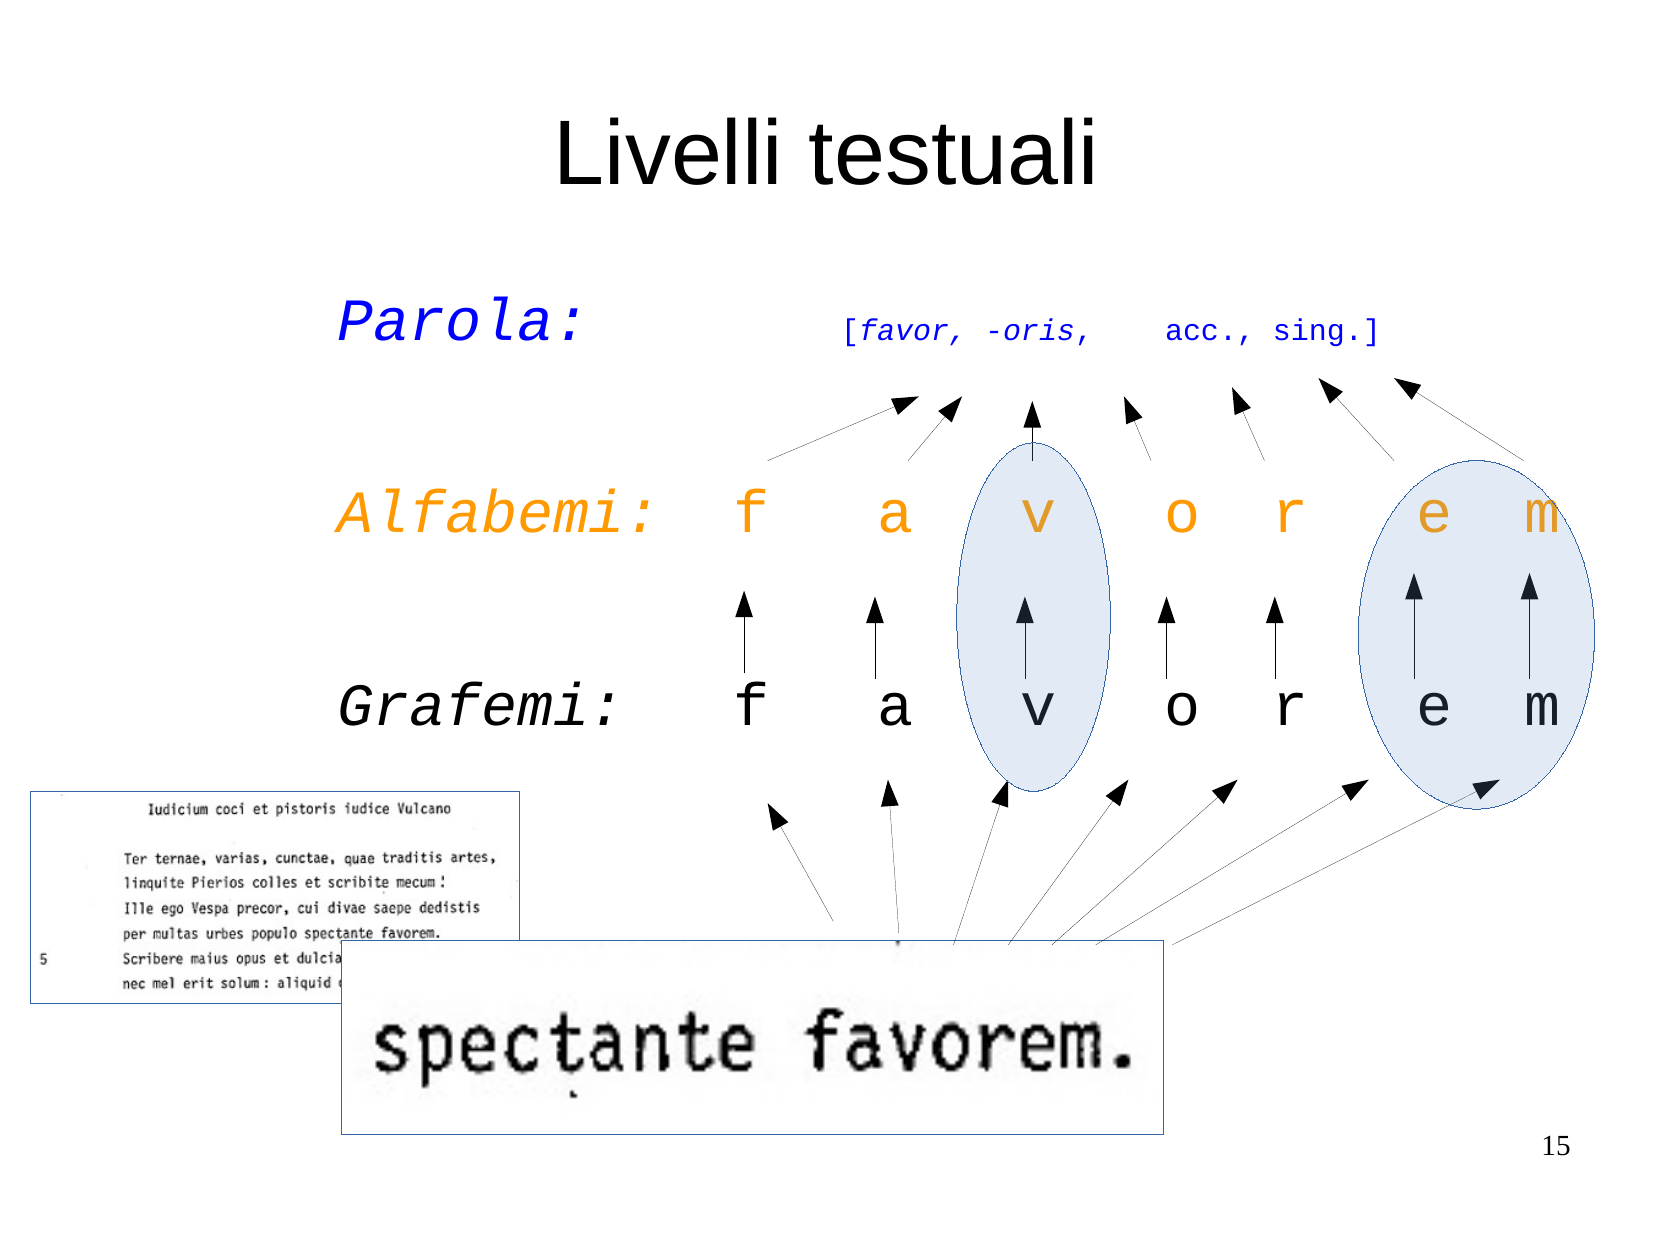

Livelli testuali
# Parola: [favor, -oris, acc., sing.]
Alfabemi: f a v o r e m
Grafemi: f a v o r e m
15